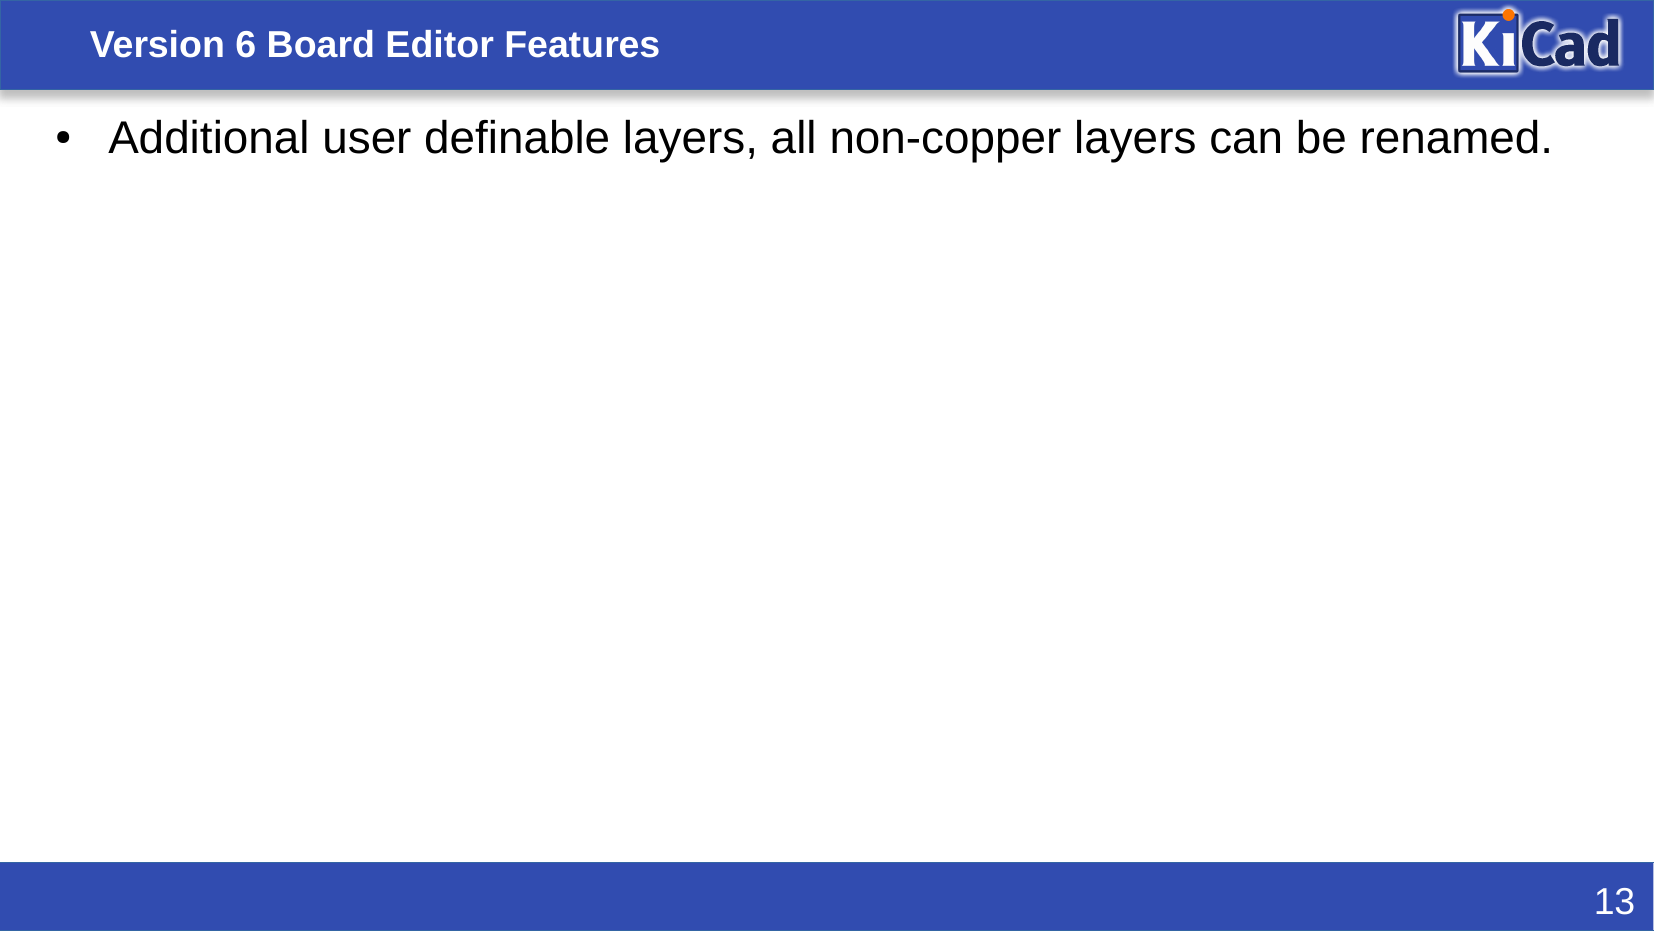

Version 6 Board Editor Features
# Additional user definable layers, all non-copper layers can be renamed.